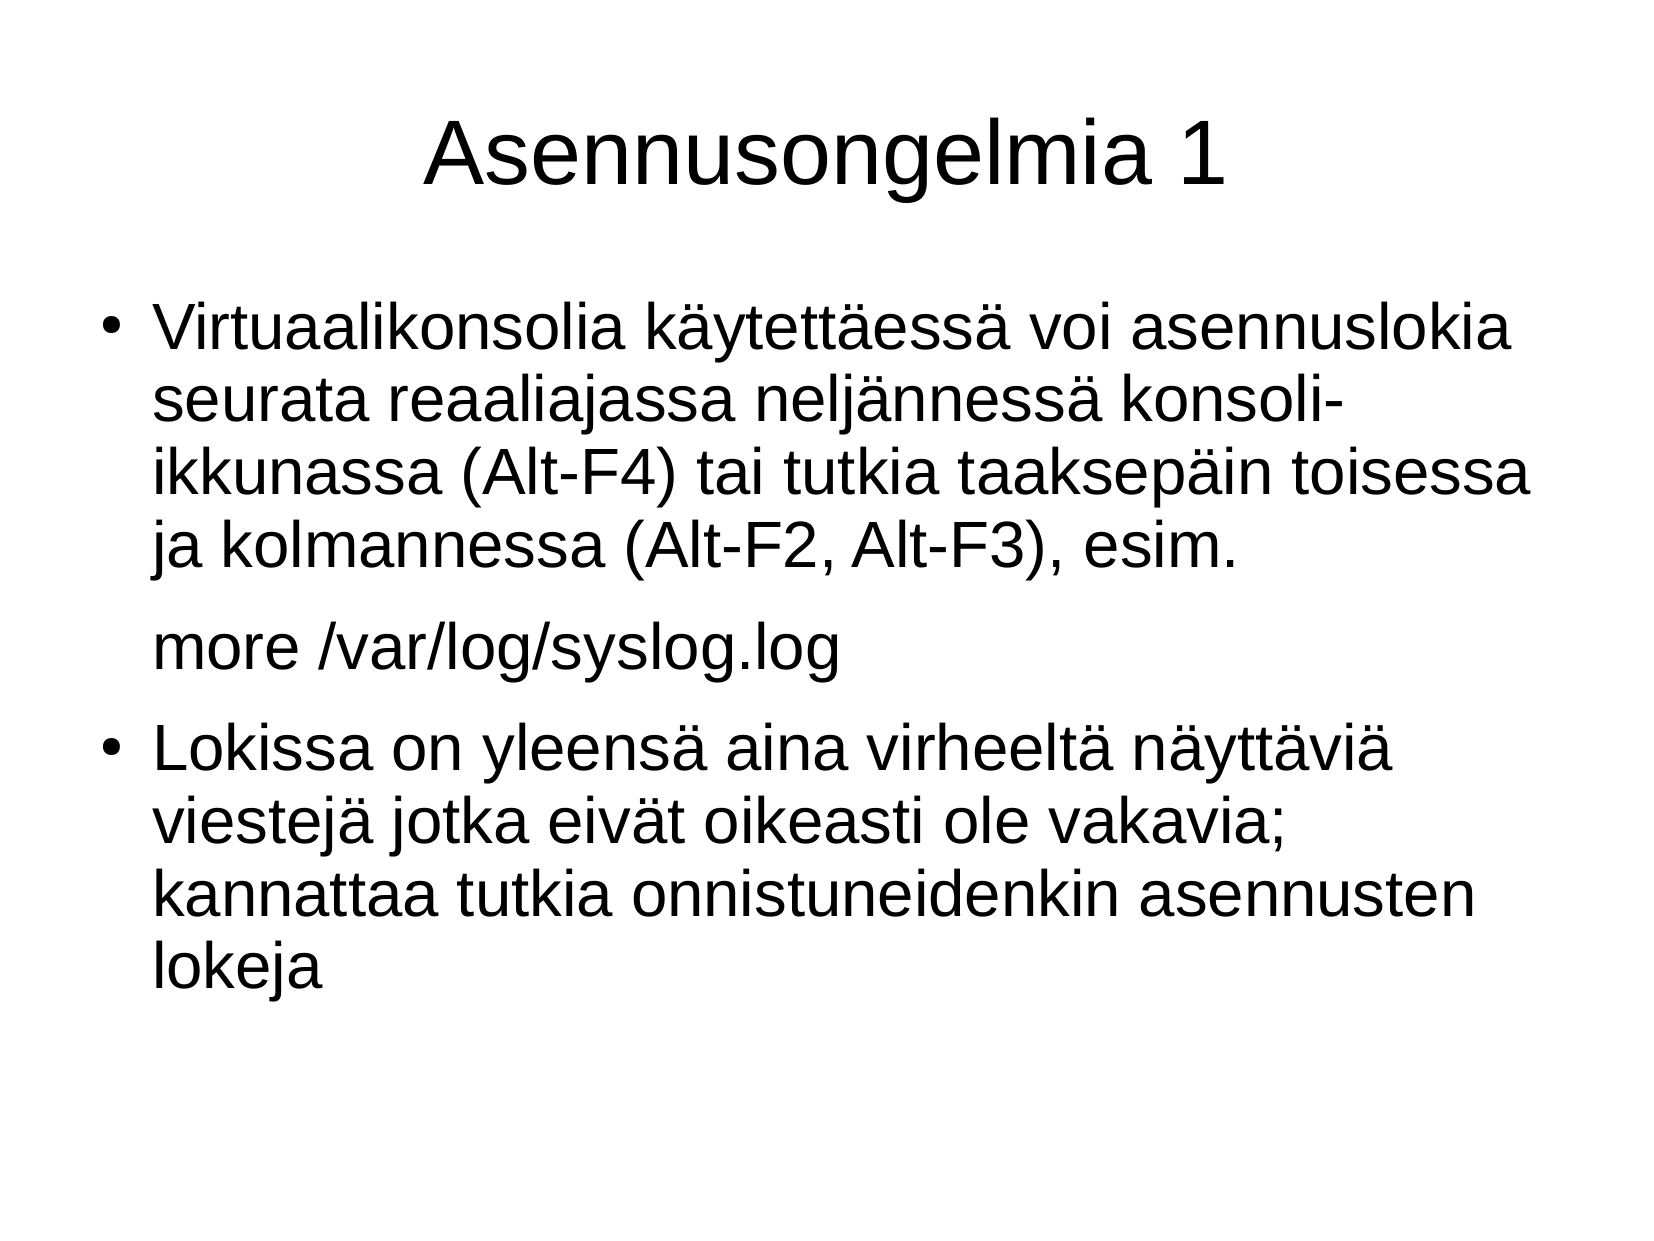

# Asennusongelmia 1
Virtuaalikonsolia käytettäessä voi asennuslokia seurata reaaliajassa neljännessä konsoli-ikkunassa (Alt-F4) tai tutkia taaksepäin toisessa ja kolmannessa (Alt-F2, Alt-F3), esim.
more /var/log/syslog.log
Lokissa on yleensä aina virheeltä näyttäviä viestejä jotka eivät oikeasti ole vakavia; kannattaa tutkia onnistuneidenkin asennusten lokeja